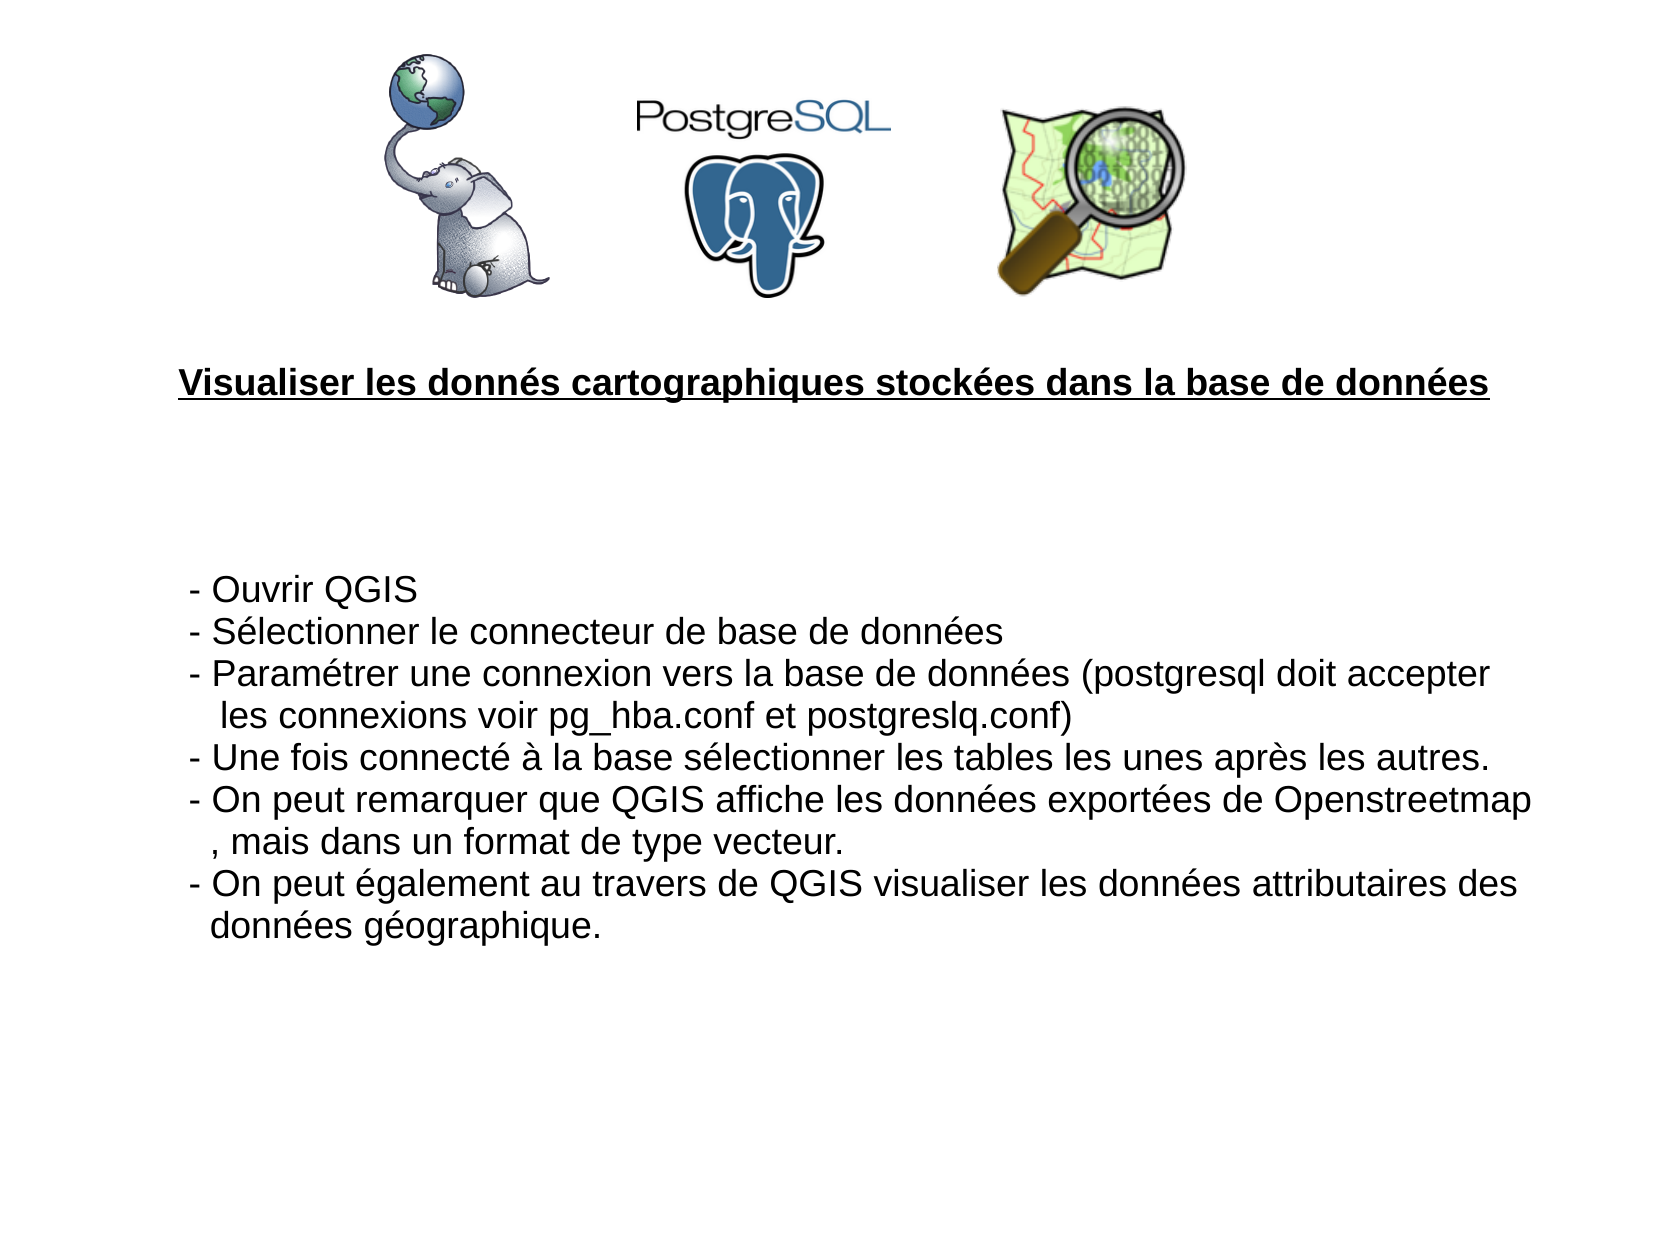

Visualiser les donnés cartographiques stockées dans la base de données
- Ouvrir QGIS
- Sélectionner le connecteur de base de données
- Paramétrer une connexion vers la base de données (postgresql doit accepter
 les connexions voir pg_hba.conf et postgreslq.conf)
- Une fois connecté à la base sélectionner les tables les unes après les autres.
- On peut remarquer que QGIS affiche les données exportées de Openstreetmap
 , mais dans un format de type vecteur.
- On peut également au travers de QGIS visualiser les données attributaires des
 données géographique.